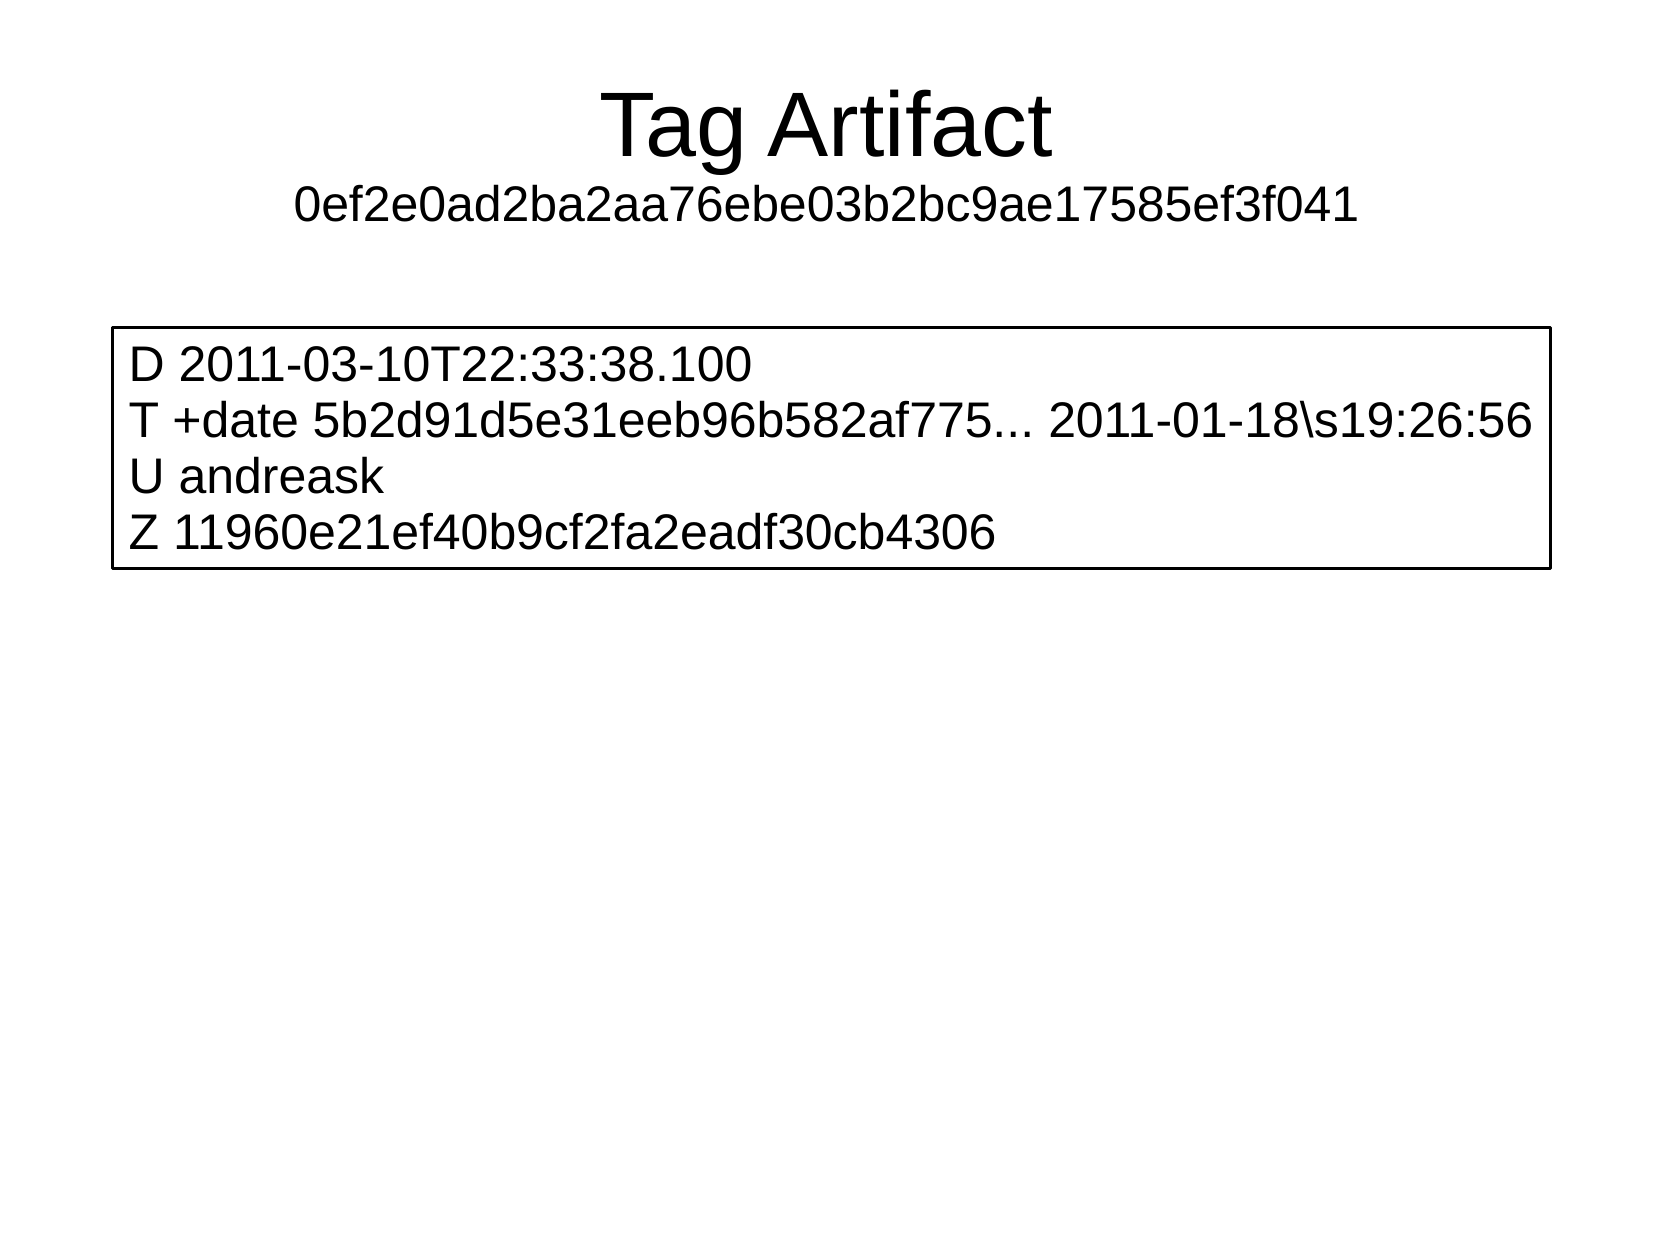

# Tag Artifact 0ef2e0ad2ba2aa76ebe03b2bc9ae17585ef3f041
D 2011-03-10T22:33:38.100
T +date 5b2d91d5e31eeb96b582af775... 2011-01-18\s19:26:56
U andreask
Z 11960e21ef40b9cf2fa2eadf30cb4306